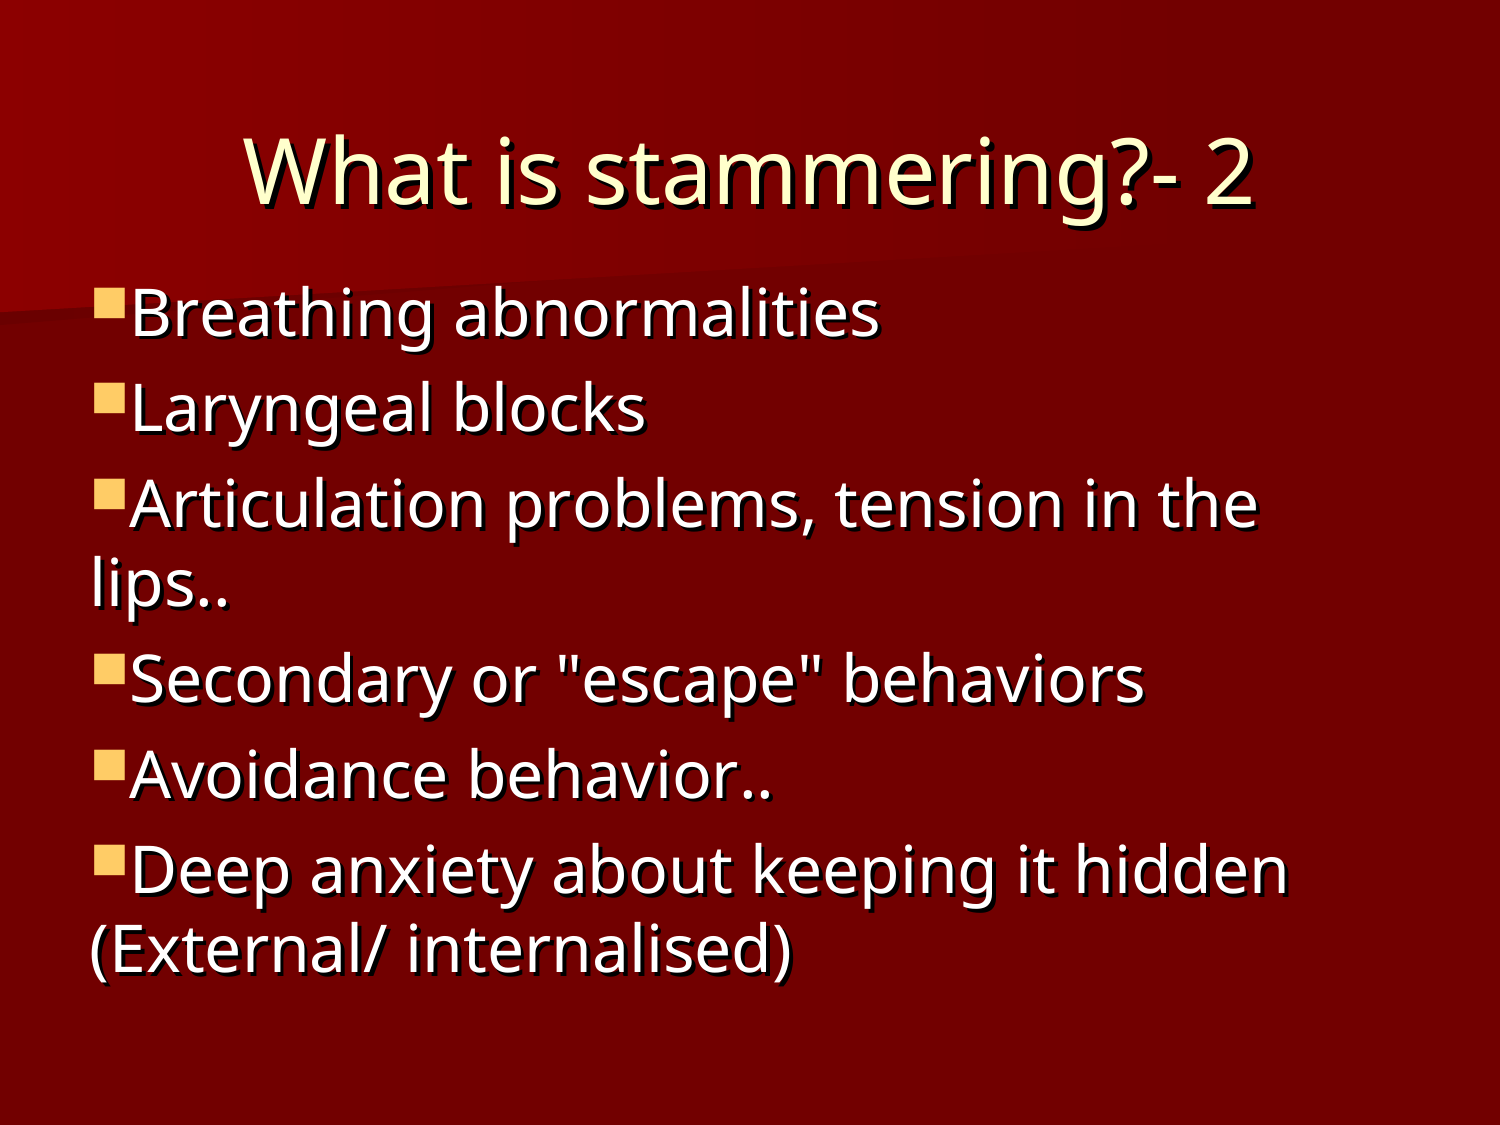

# What is stammering?- 2
Breathing abnormalities
Laryngeal blocks
Articulation problems, tension in the lips..
Secondary or "escape" behaviors
Avoidance behavior..
Deep anxiety about keeping it hidden (External/ internalised)‏